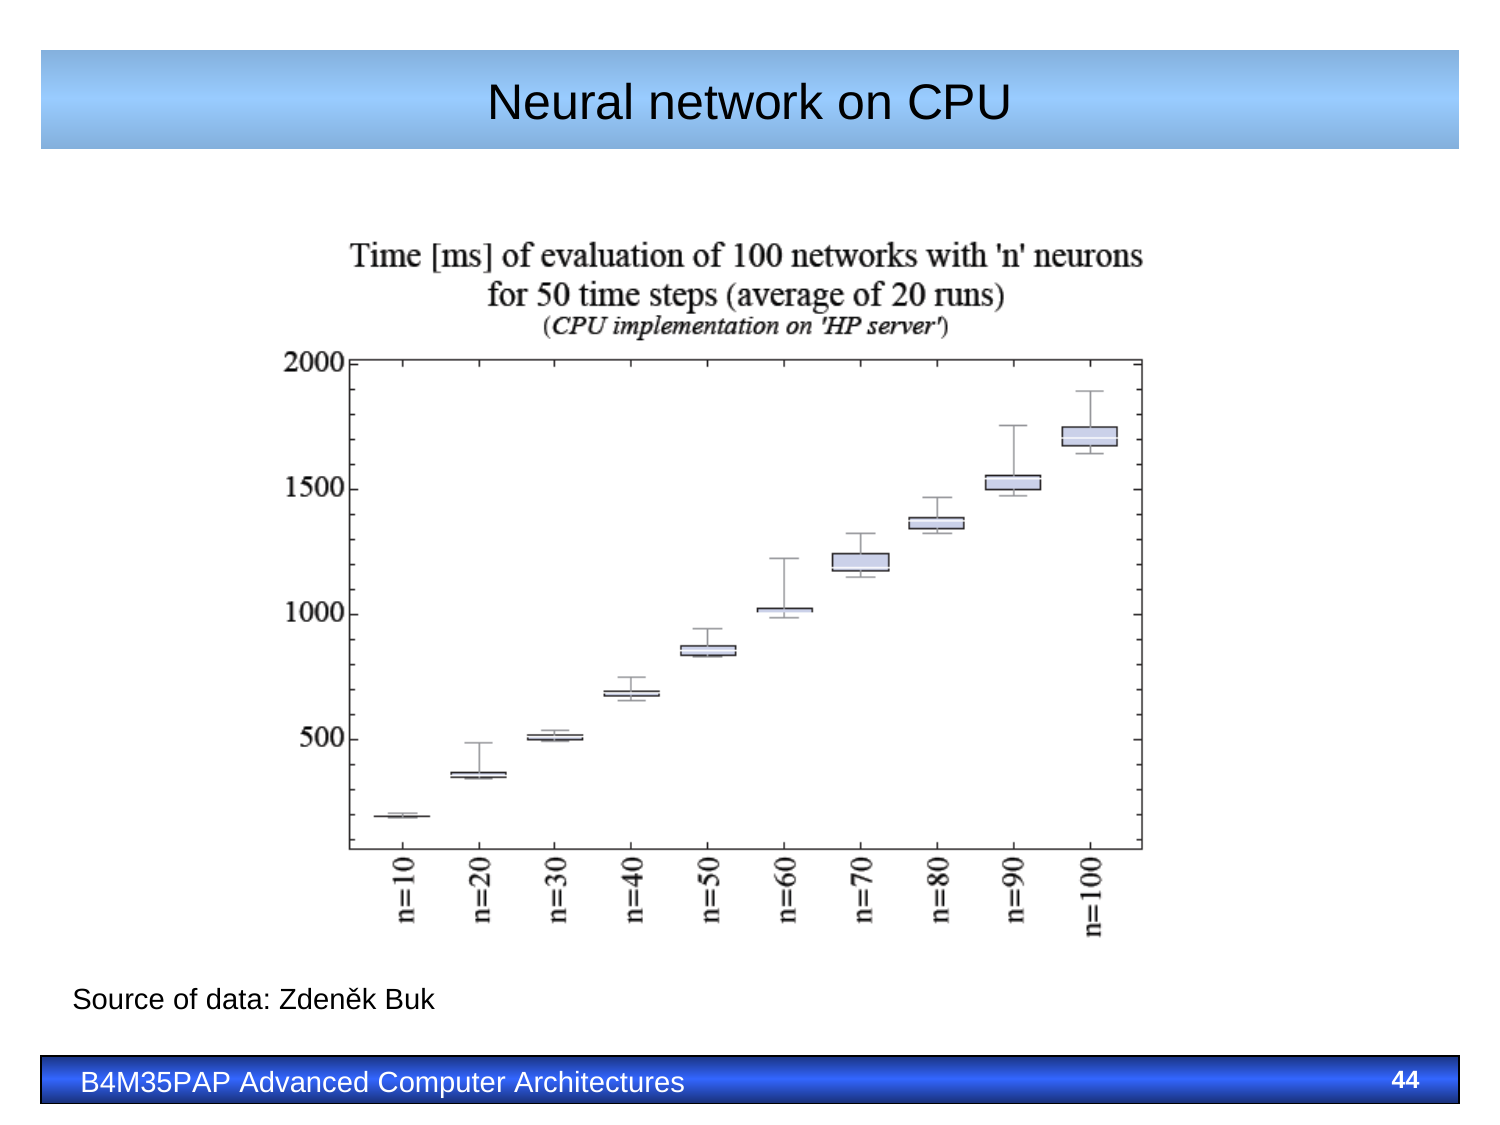

# Neural network on CPU
Source of data: Zdeněk Buk